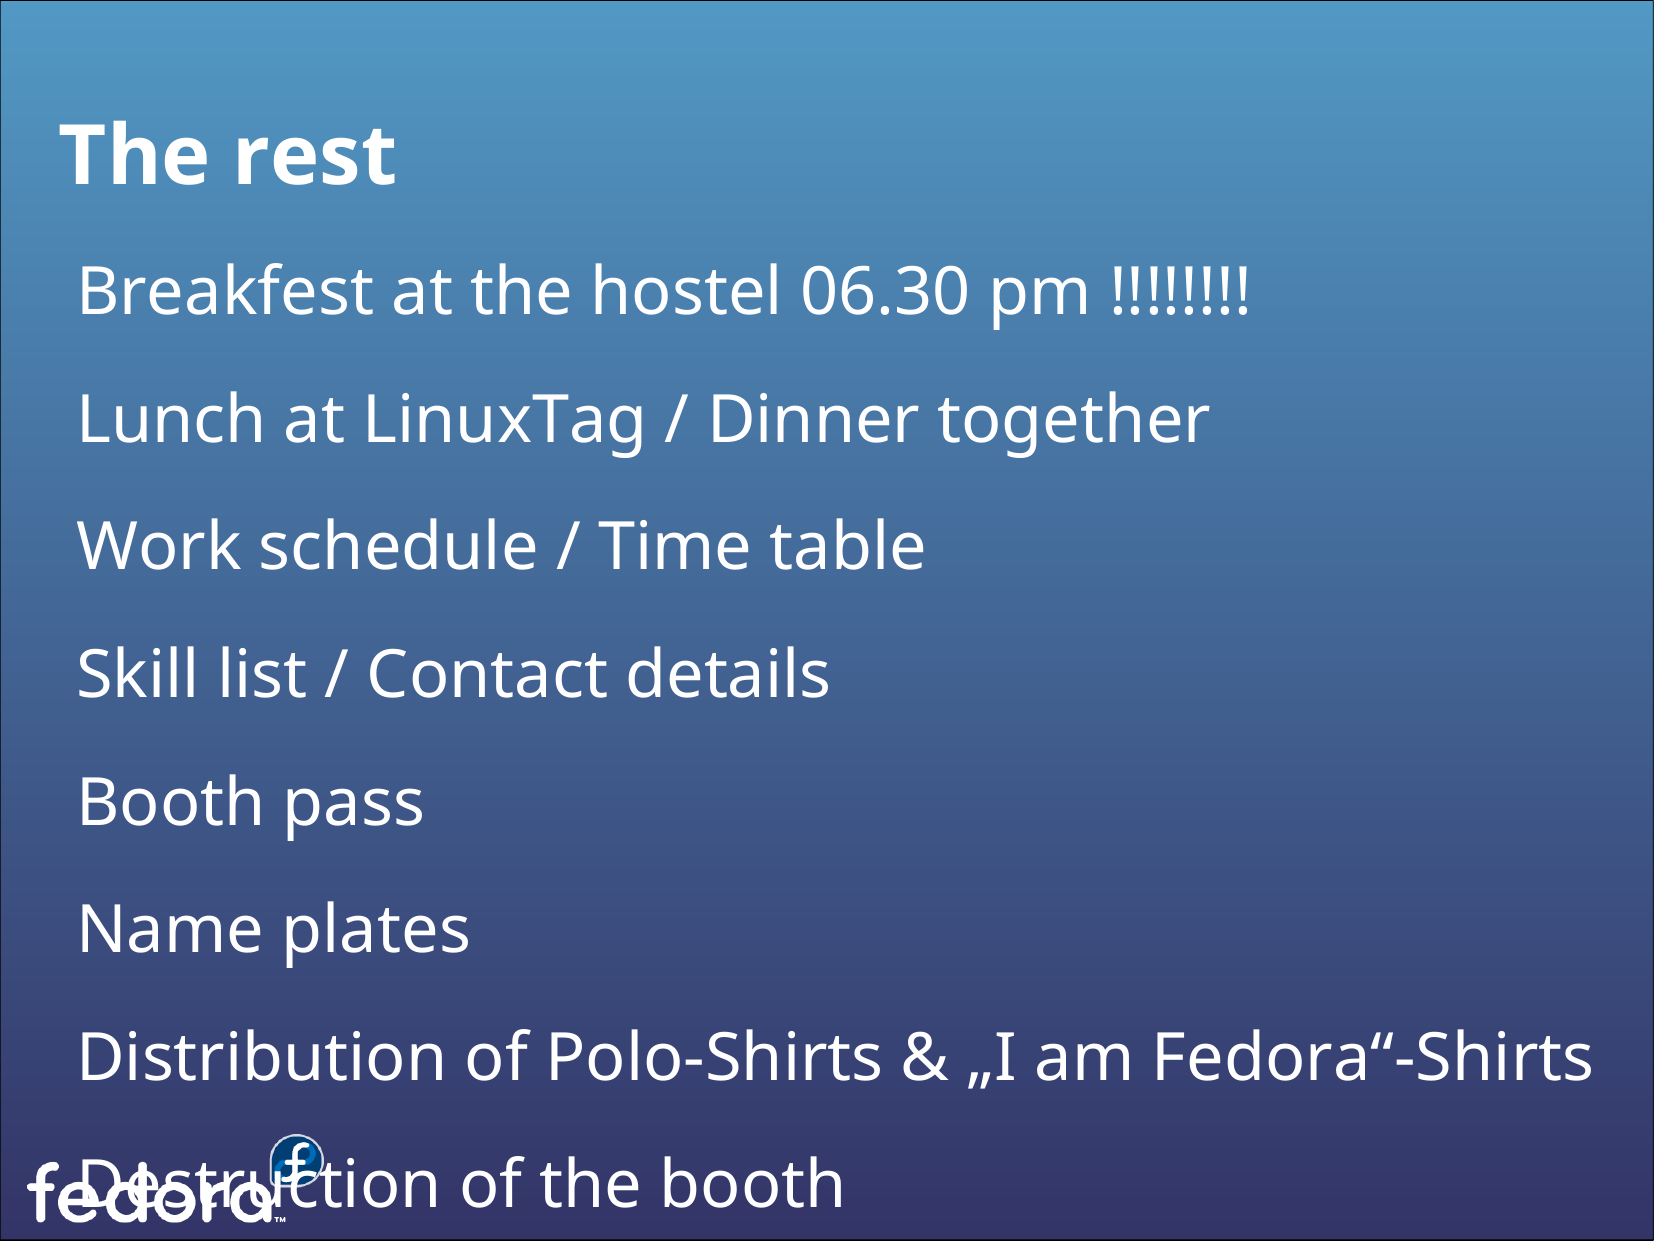

# The rest
Breakfest at the hostel 06.30 pm !!!!!!!!
Lunch at LinuxTag / Dinner together
Work schedule / Time table
Skill list / Contact details
Booth pass
Name plates
Distribution of Polo-Shirts & „I am Fedora“-Shirts
Destruction of the booth